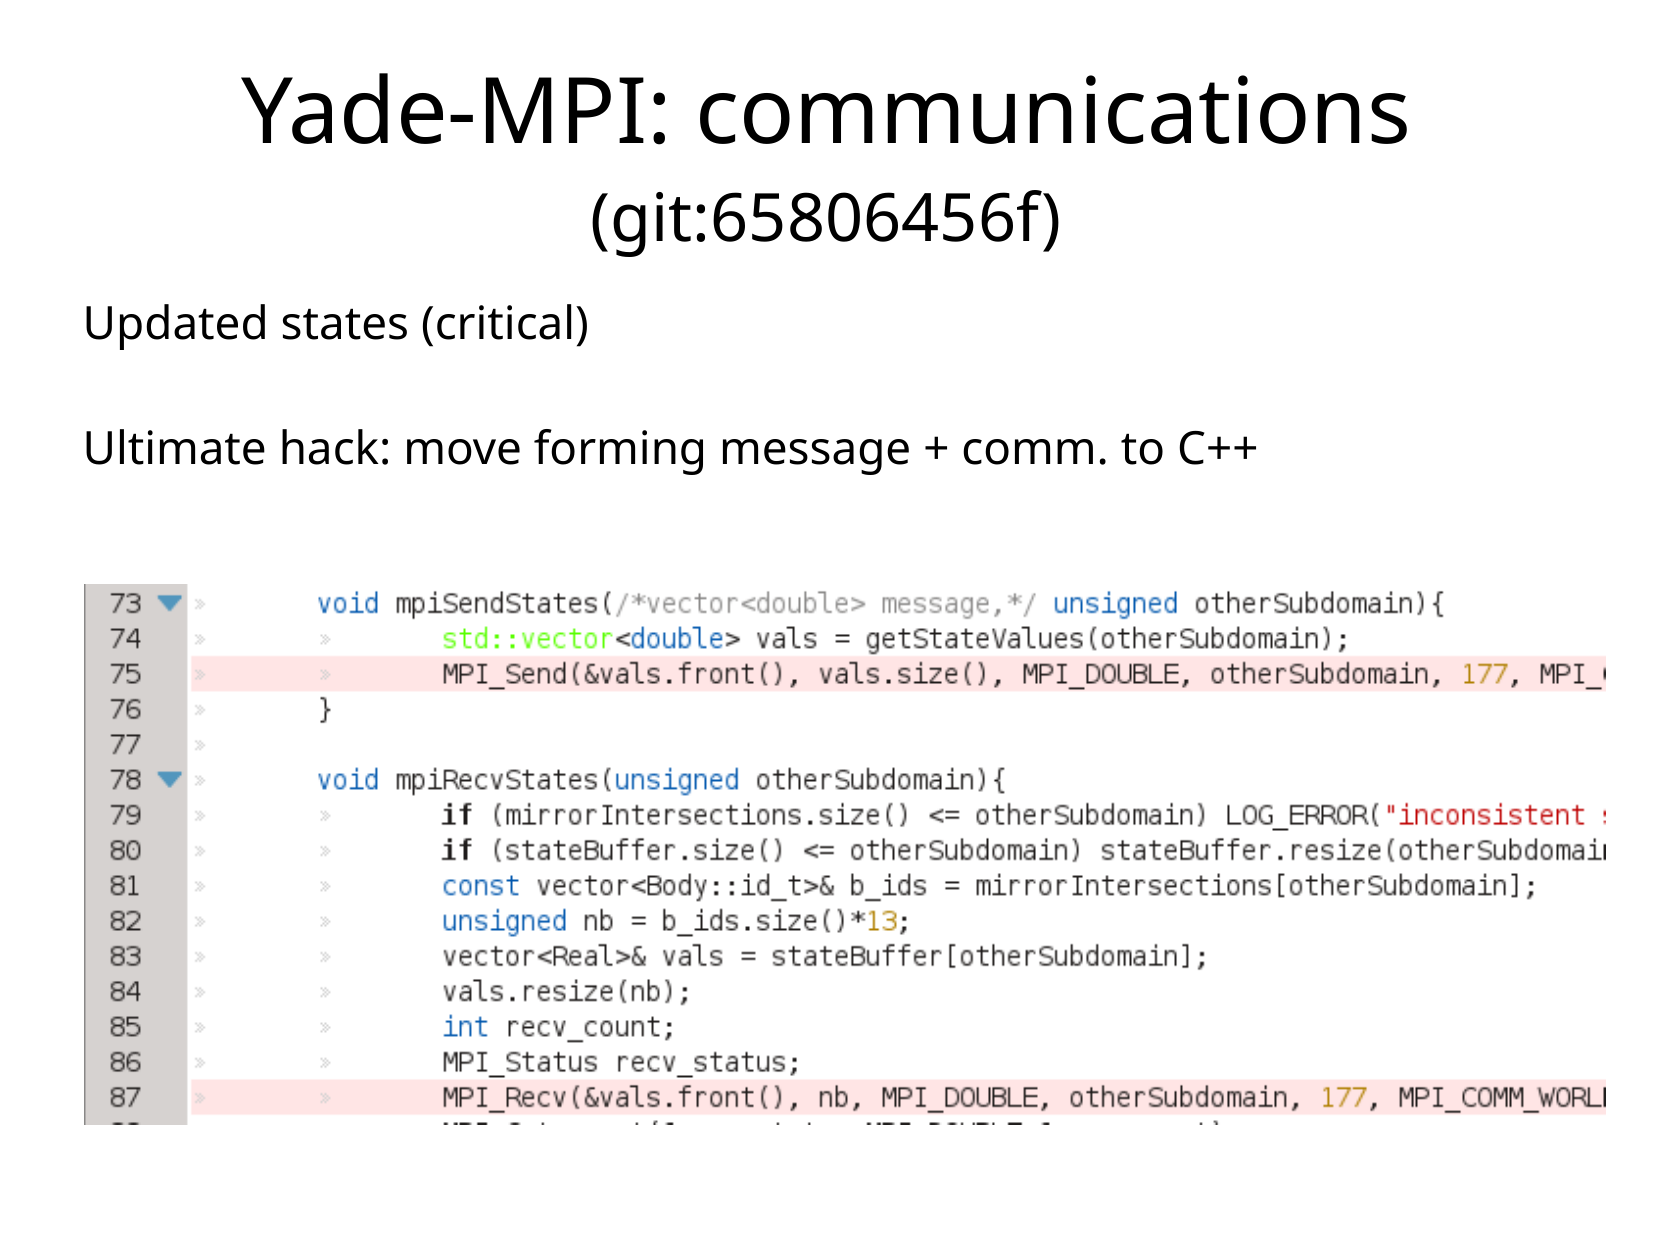

# Yade-MPI: communications (git:65806456f)
Updated states (critical)
Ultimate hack: move forming message + comm. to C++